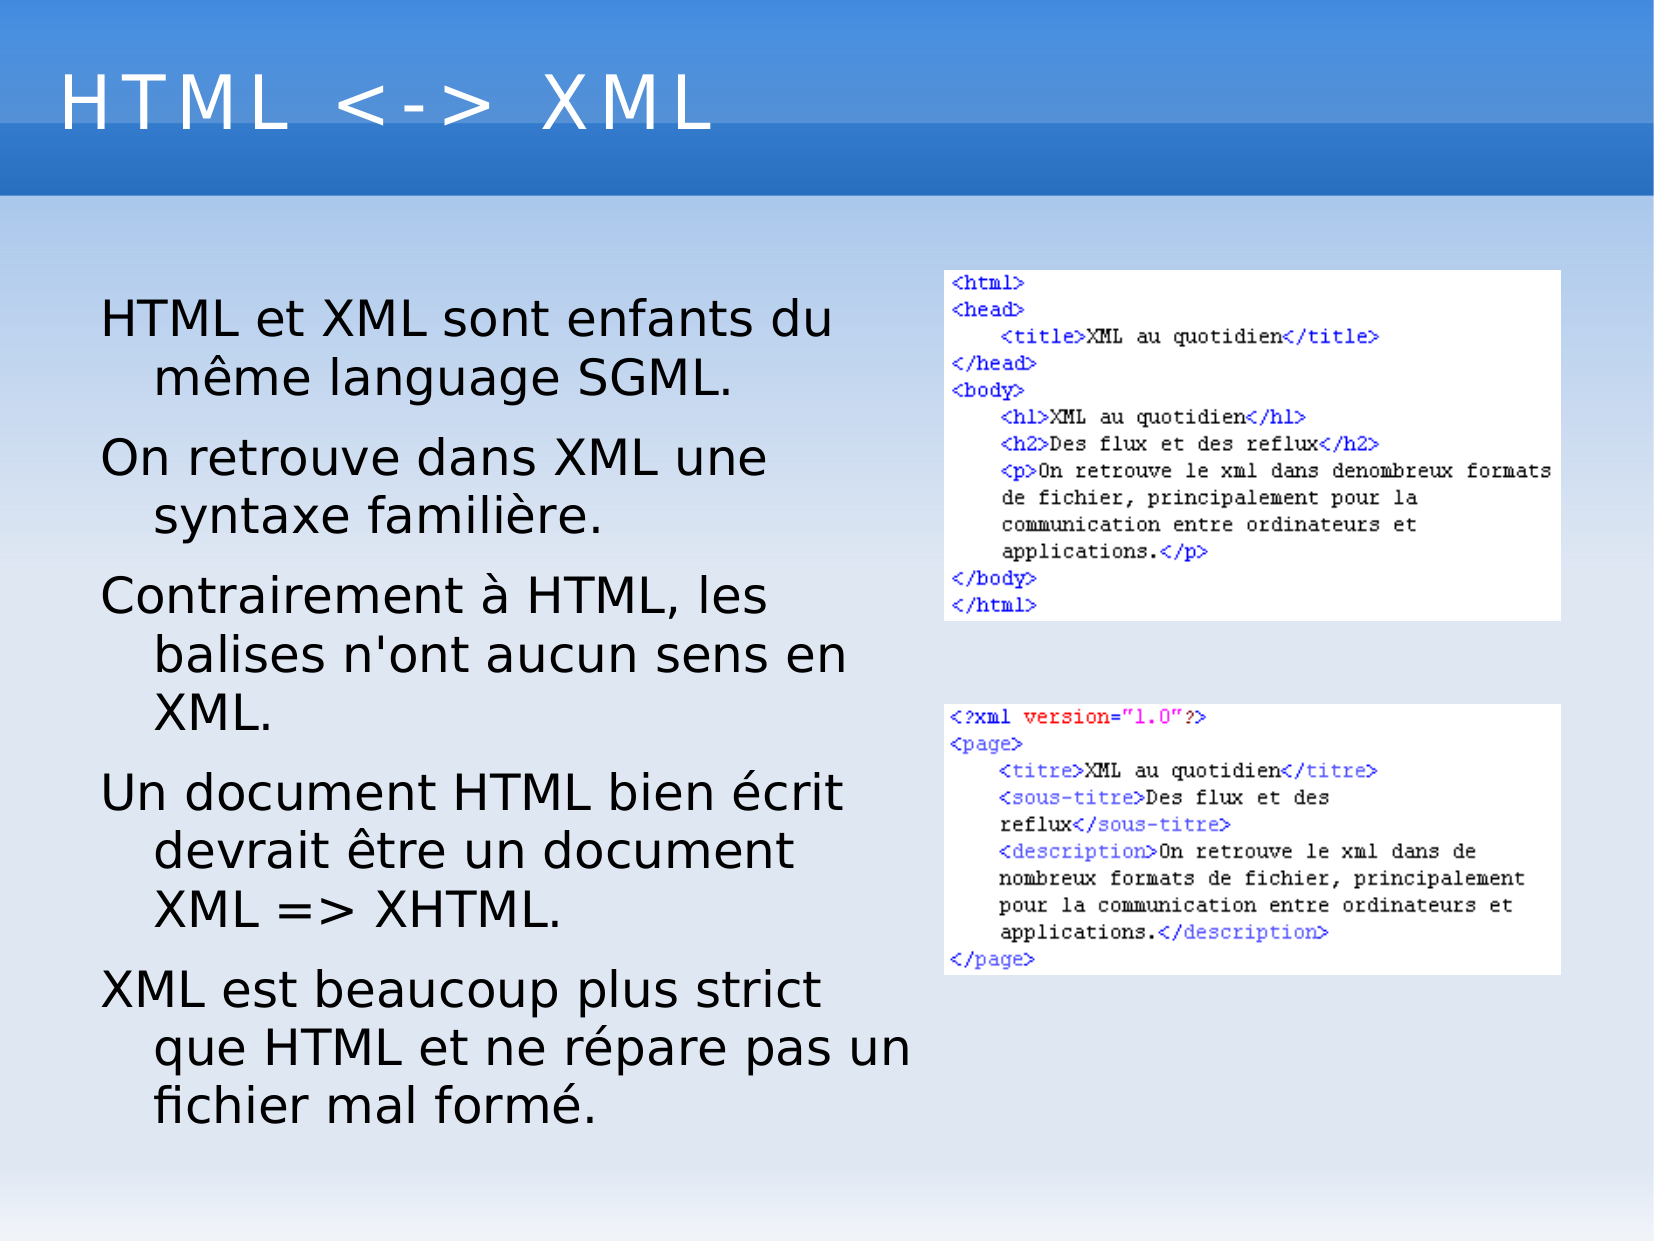

# HTML <-> XML
HTML et XML sont enfants du même language SGML.
On retrouve dans XML une syntaxe familière.
Contrairement à HTML, les balises n'ont aucun sens en XML.
Un document HTML bien écrit devrait être un document XML => XHTML.
XML est beaucoup plus strict que HTML et ne répare pas un fichier mal formé.